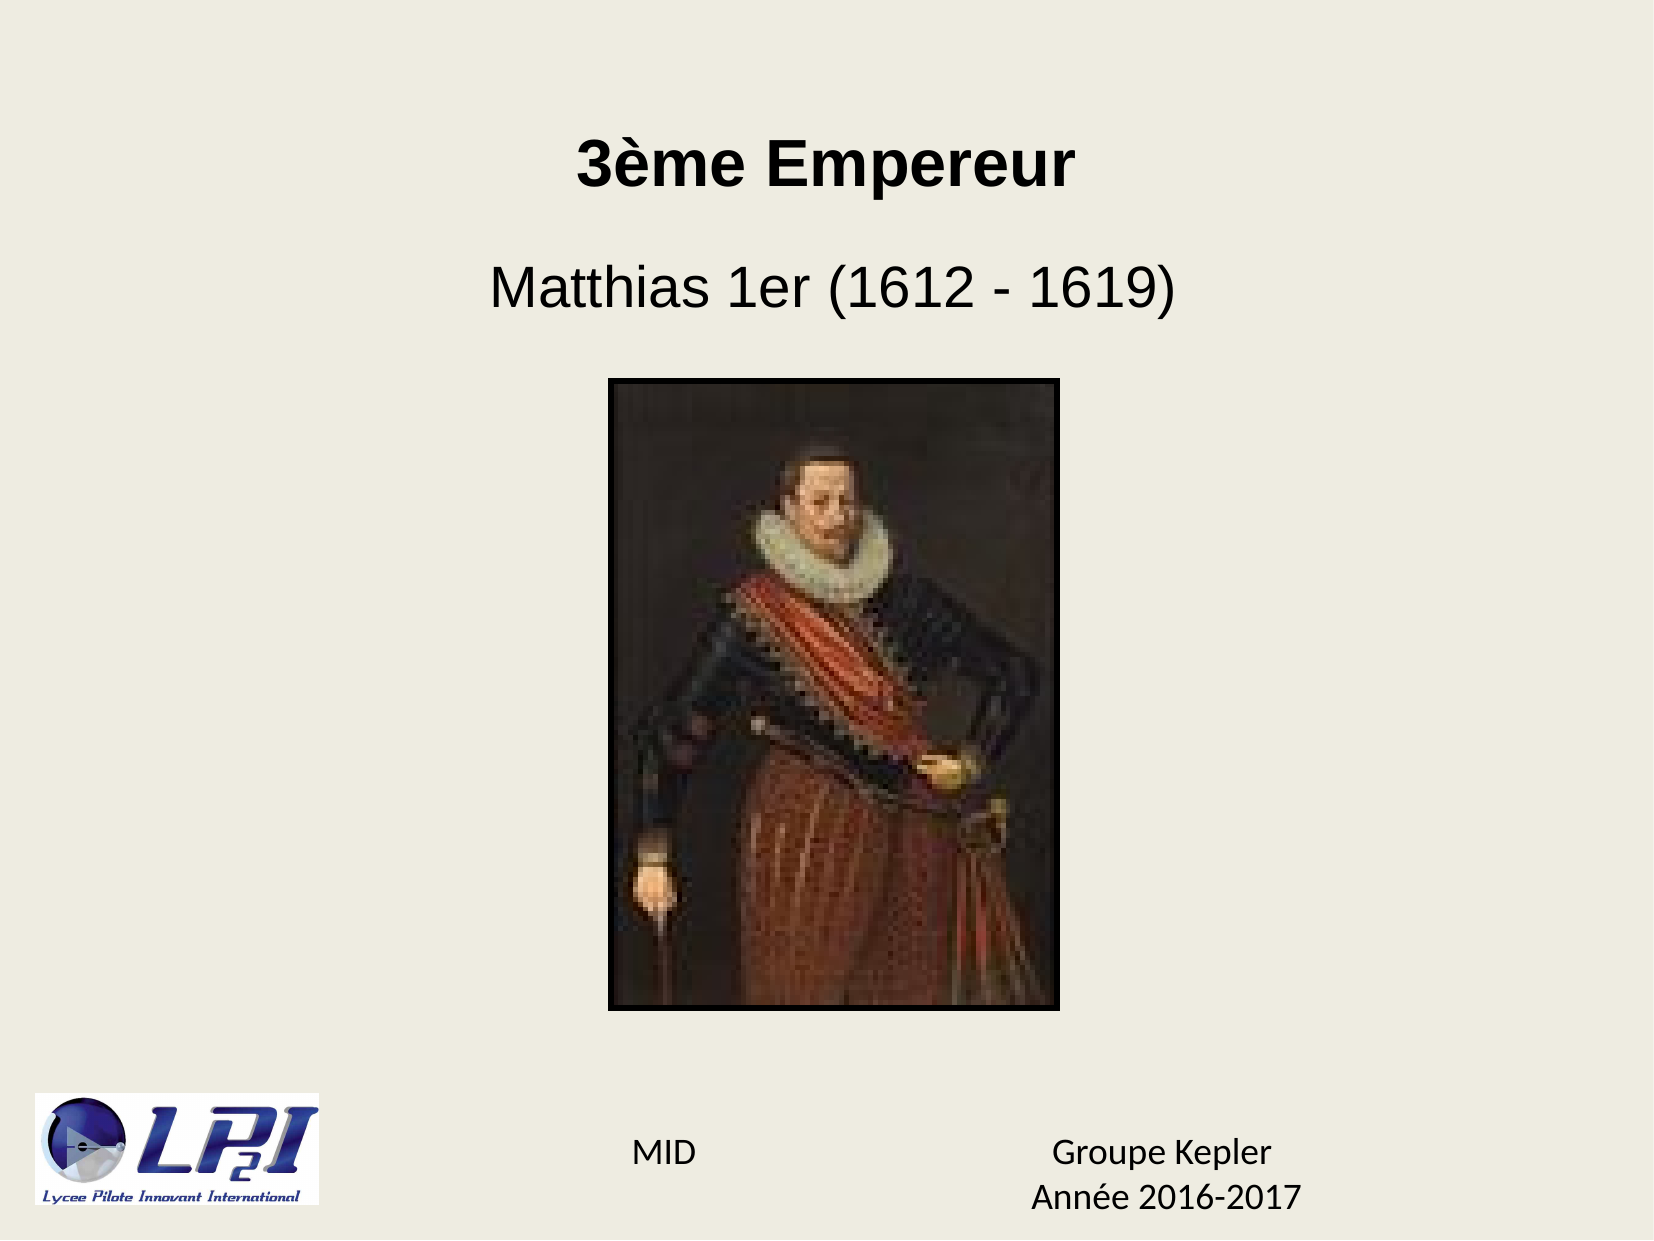

# 3ème Empereur
Matthias 1er (1612 - 1619)
 MID Groupe Kepler
 Année 2016-2017